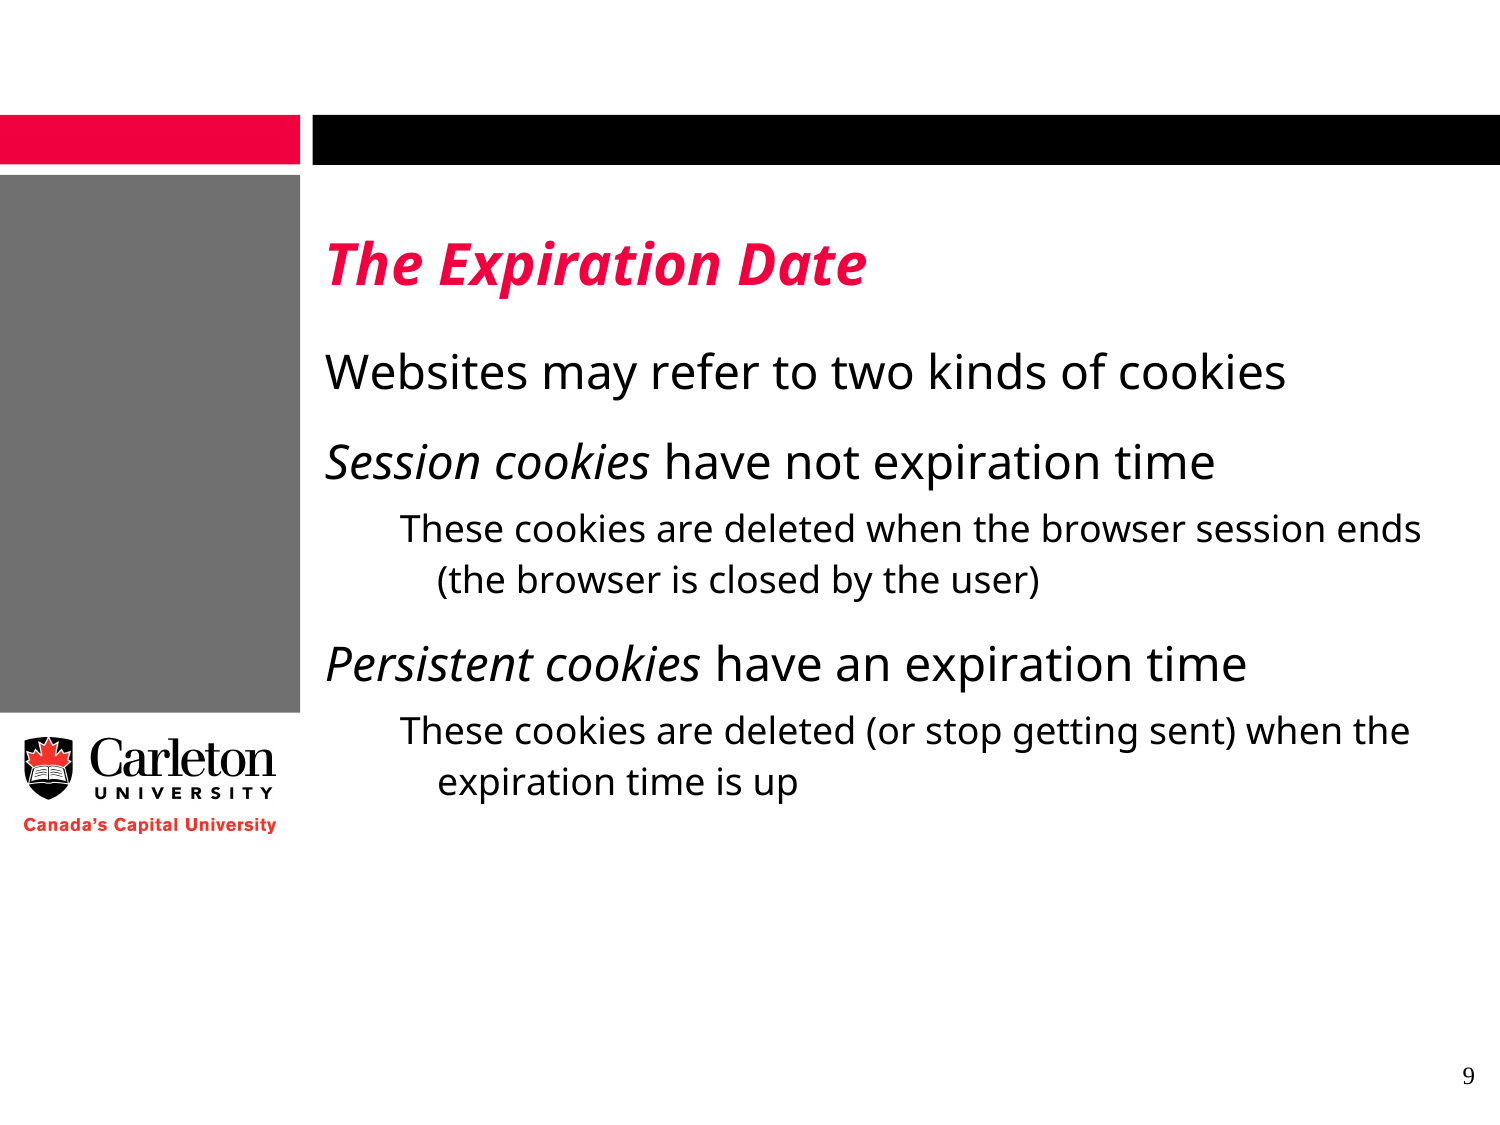

# The Expiration Date
Websites may refer to two kinds of cookies
Session cookies have not expiration time
These cookies are deleted when the browser session ends (the browser is closed by the user)
Persistent cookies have an expiration time
These cookies are deleted (or stop getting sent) when the expiration time is up
9